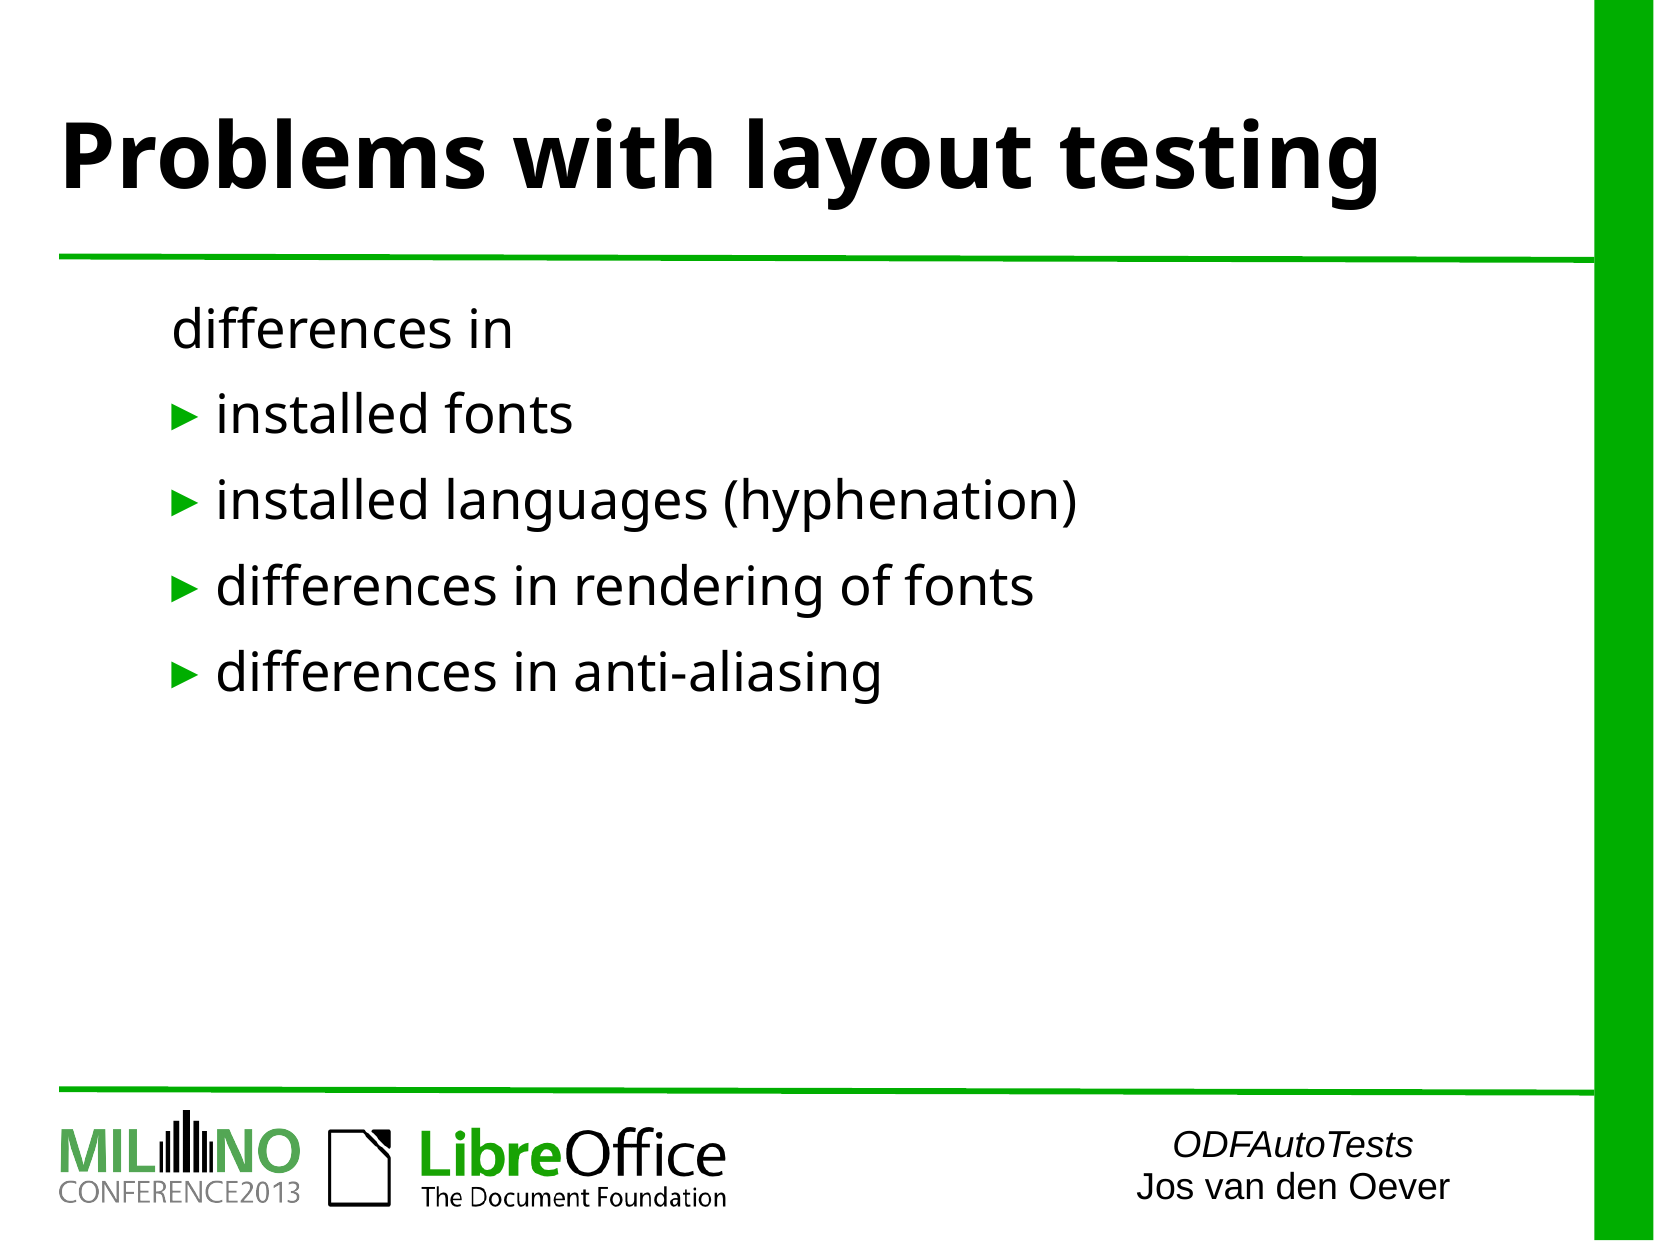

# Problems with layout testing
differences in
installed fonts
installed languages (hyphenation)
differences in rendering of fonts
differences in anti-aliasing